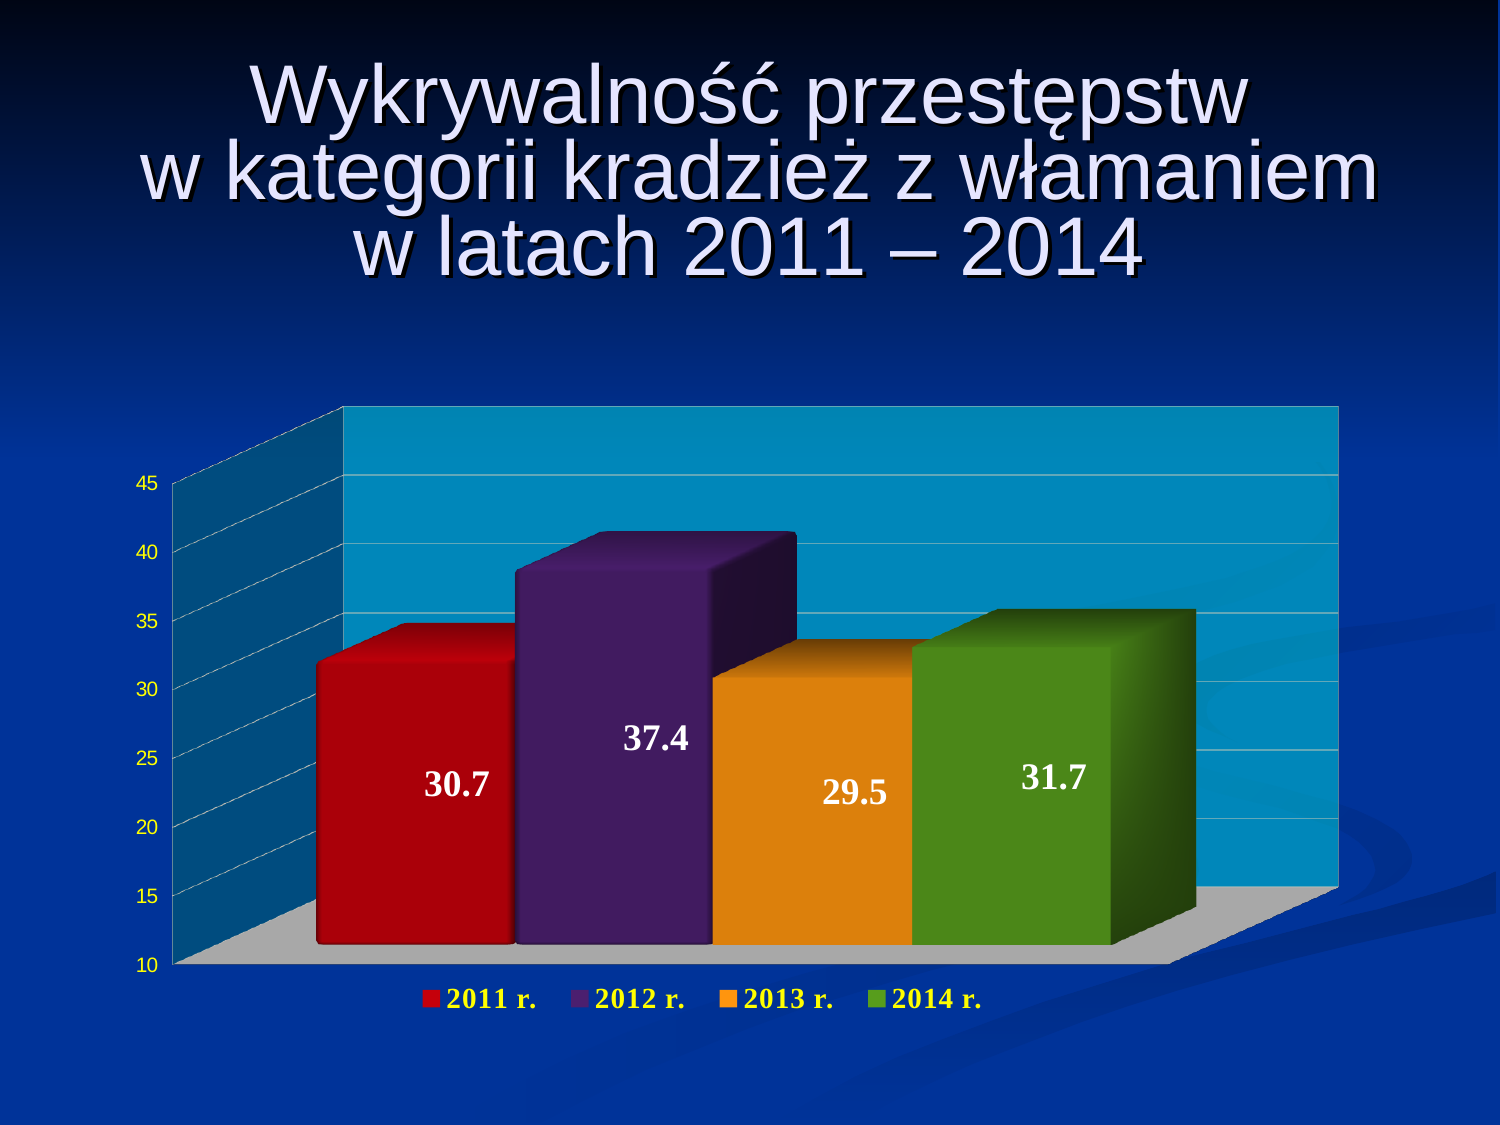

# Wykrywalność przestępstw w kategorii kradzież z włamaniem w latach 2011 – 2014
[unsupported chart]